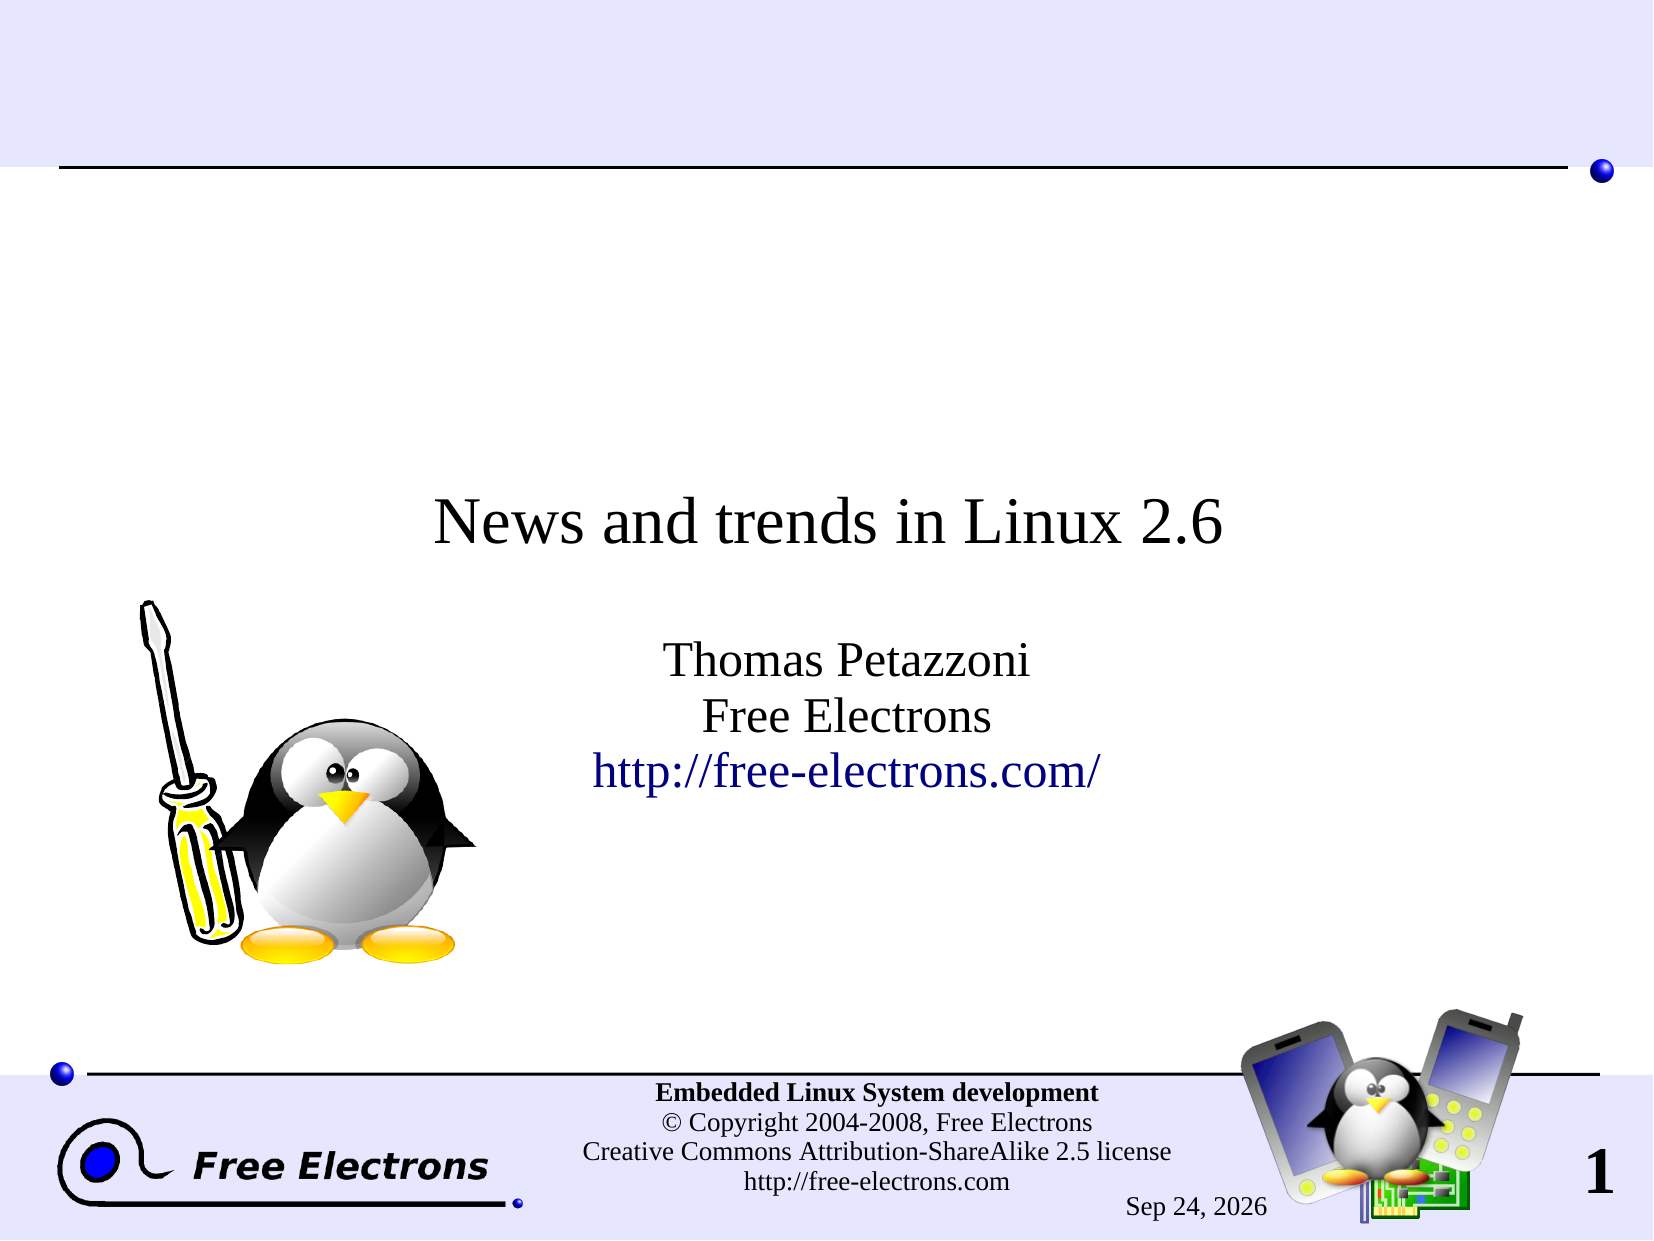

# News and trends in Linux 2.6
Thomas Petazzoni
Free Electrons
http://free-electrons.com/